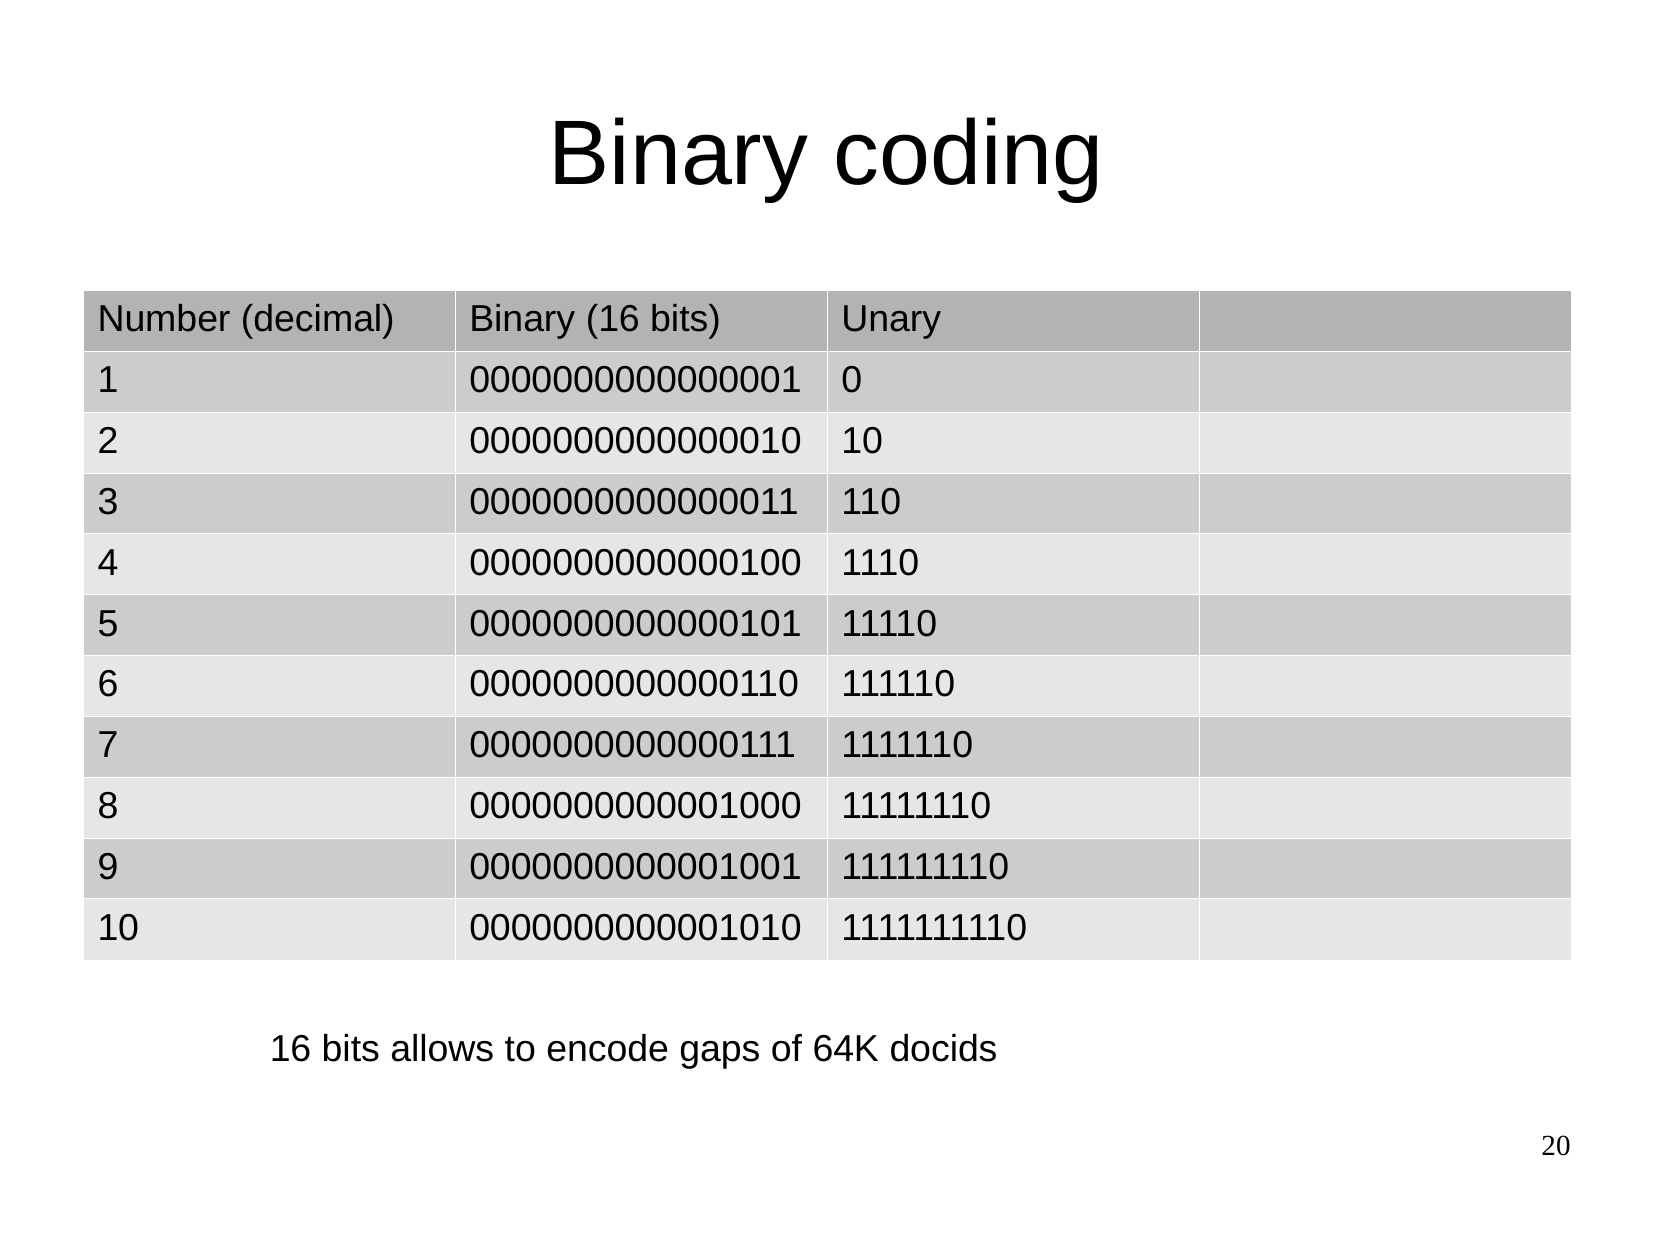

# Binary coding
| Number (decimal) | Binary (16 bits) | Unary | |
| --- | --- | --- | --- |
| 1 | 0000000000000001 | 0 | |
| 2 | 0000000000000010 | 10 | |
| 3 | 0000000000000011 | 110 | |
| 4 | 0000000000000100 | 1110 | |
| 5 | 0000000000000101 | 11110 | |
| 6 | 0000000000000110 | 111110 | |
| 7 | 0000000000000111 | 1111110 | |
| 8 | 0000000000001000 | 11111110 | |
| 9 | 0000000000001001 | 111111110 | |
| 10 | 0000000000001010 | 1111111110 | |
16 bits allows to encode gaps of 64K docids
20